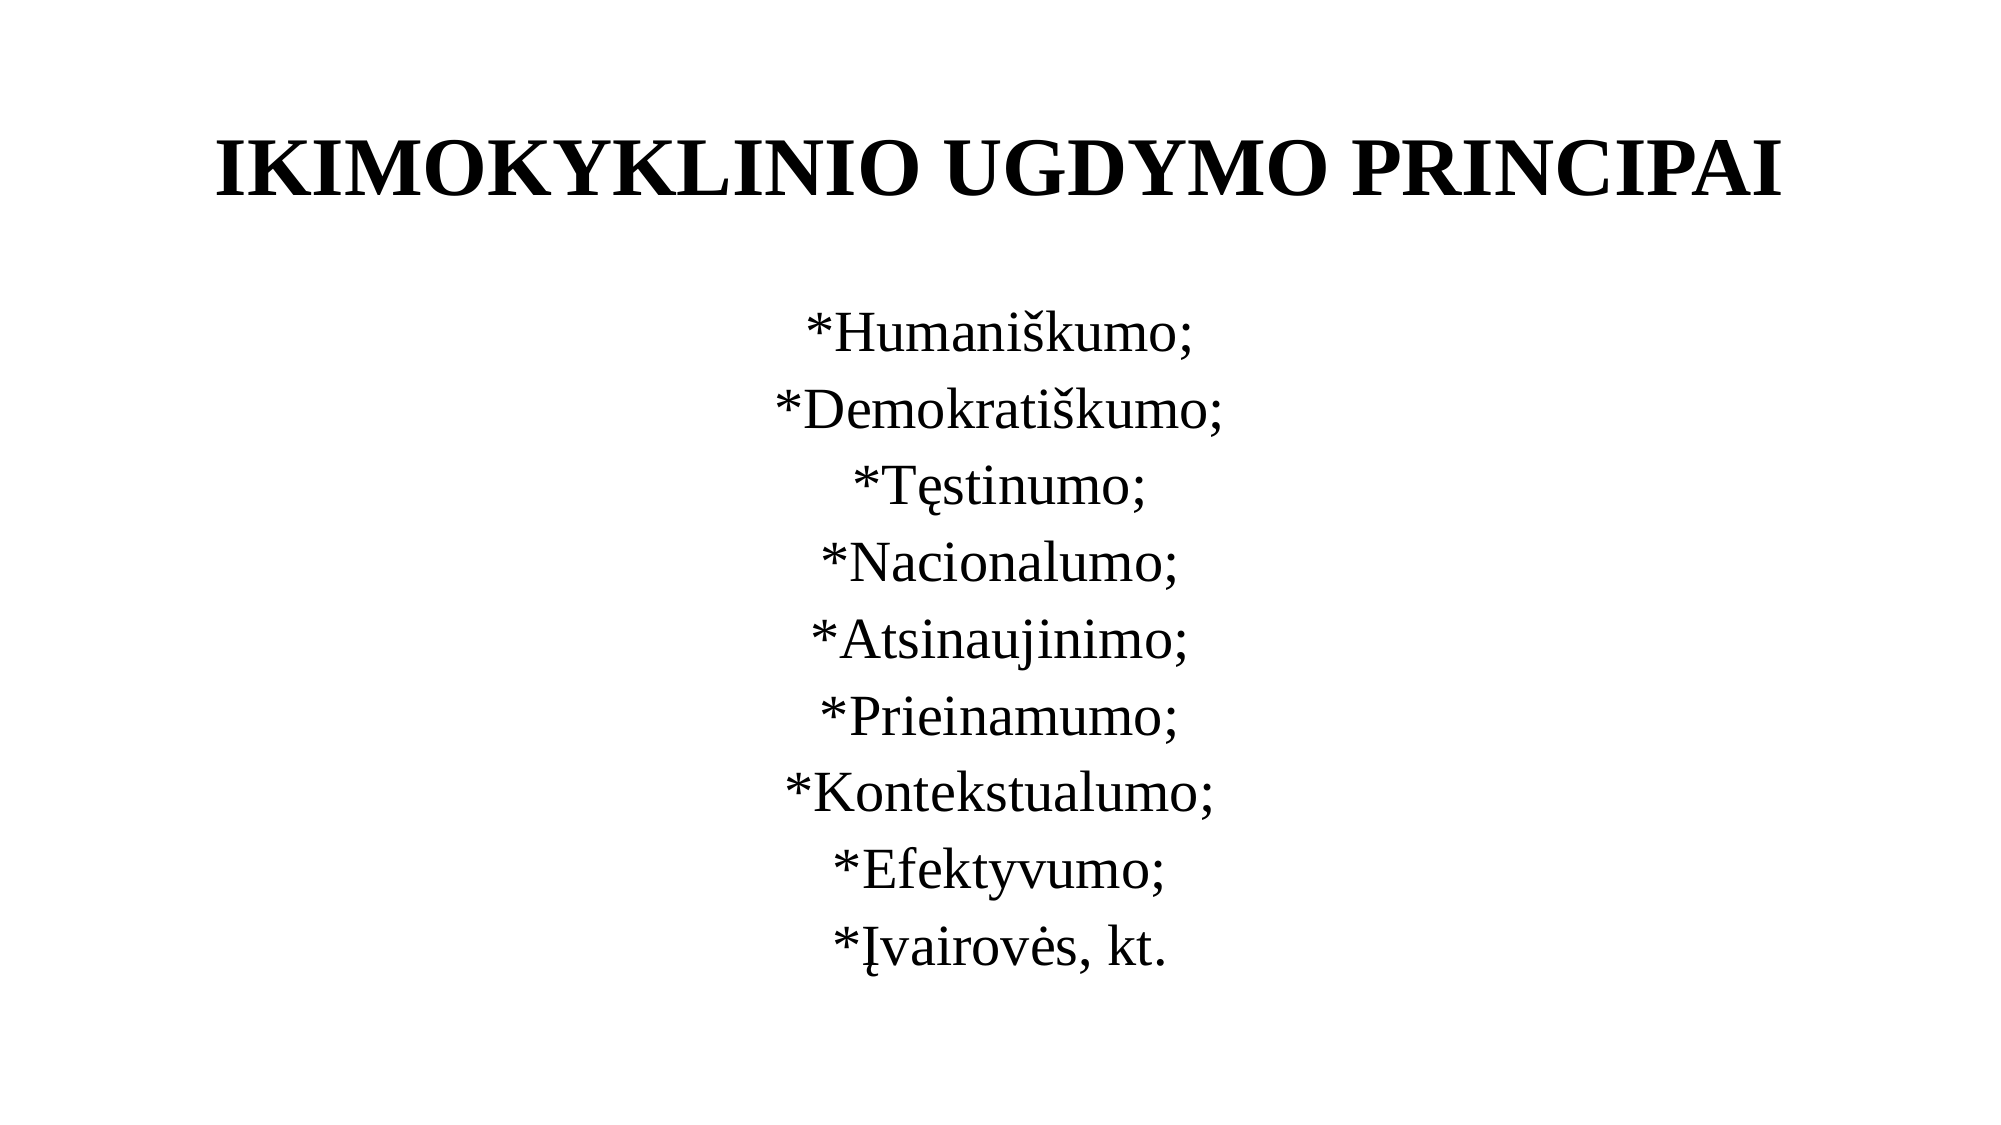

# IKIMOKYKLINIO UGDYMO PRINCIPAI
*Humaniškumo;
*Demokratiškumo;
*Tęstinumo;
*Nacionalumo;
*Atsinaujinimo;
*Prieinamumo;
*Kontekstualumo;
*Efektyvumo;
*Įvairovės, kt.